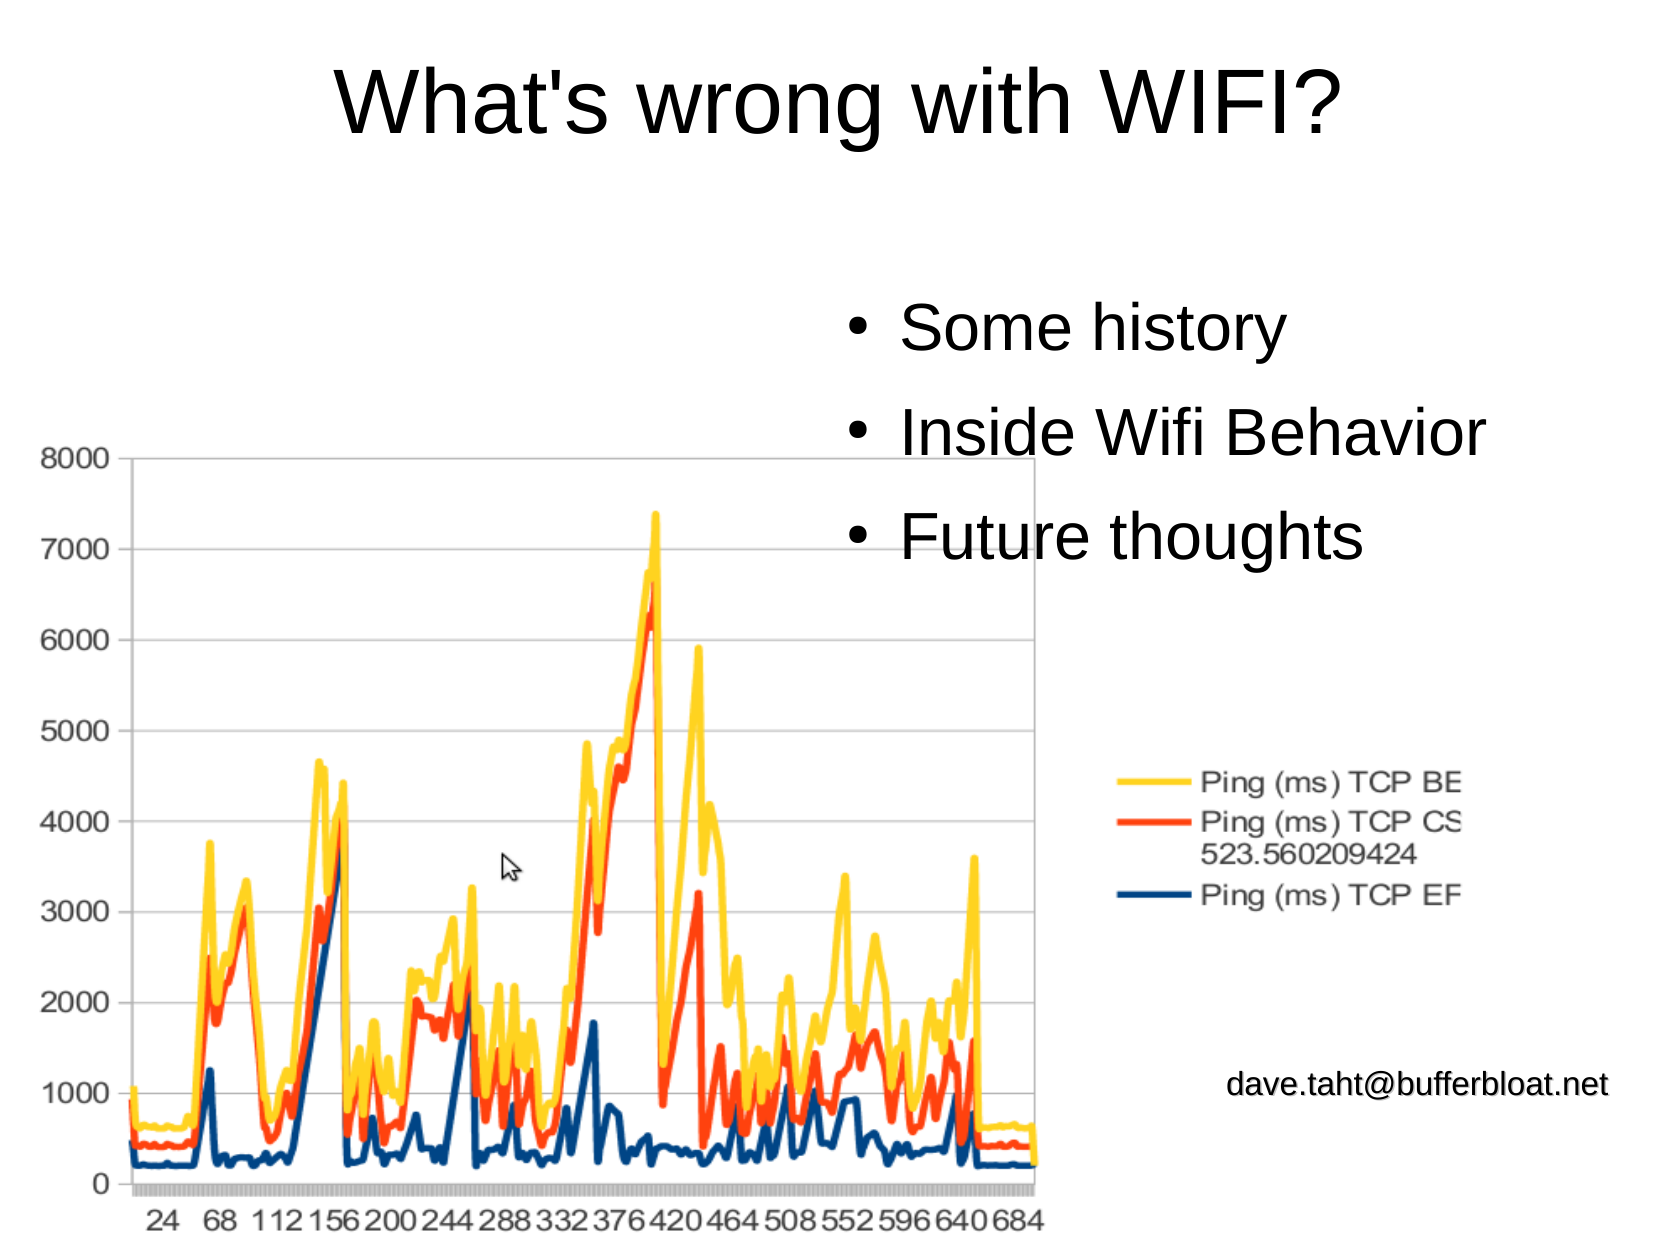

# What's wrong with WIFI?
Some history
Inside Wifi Behavior
Future thoughts
dave.taht@bufferbloat.net